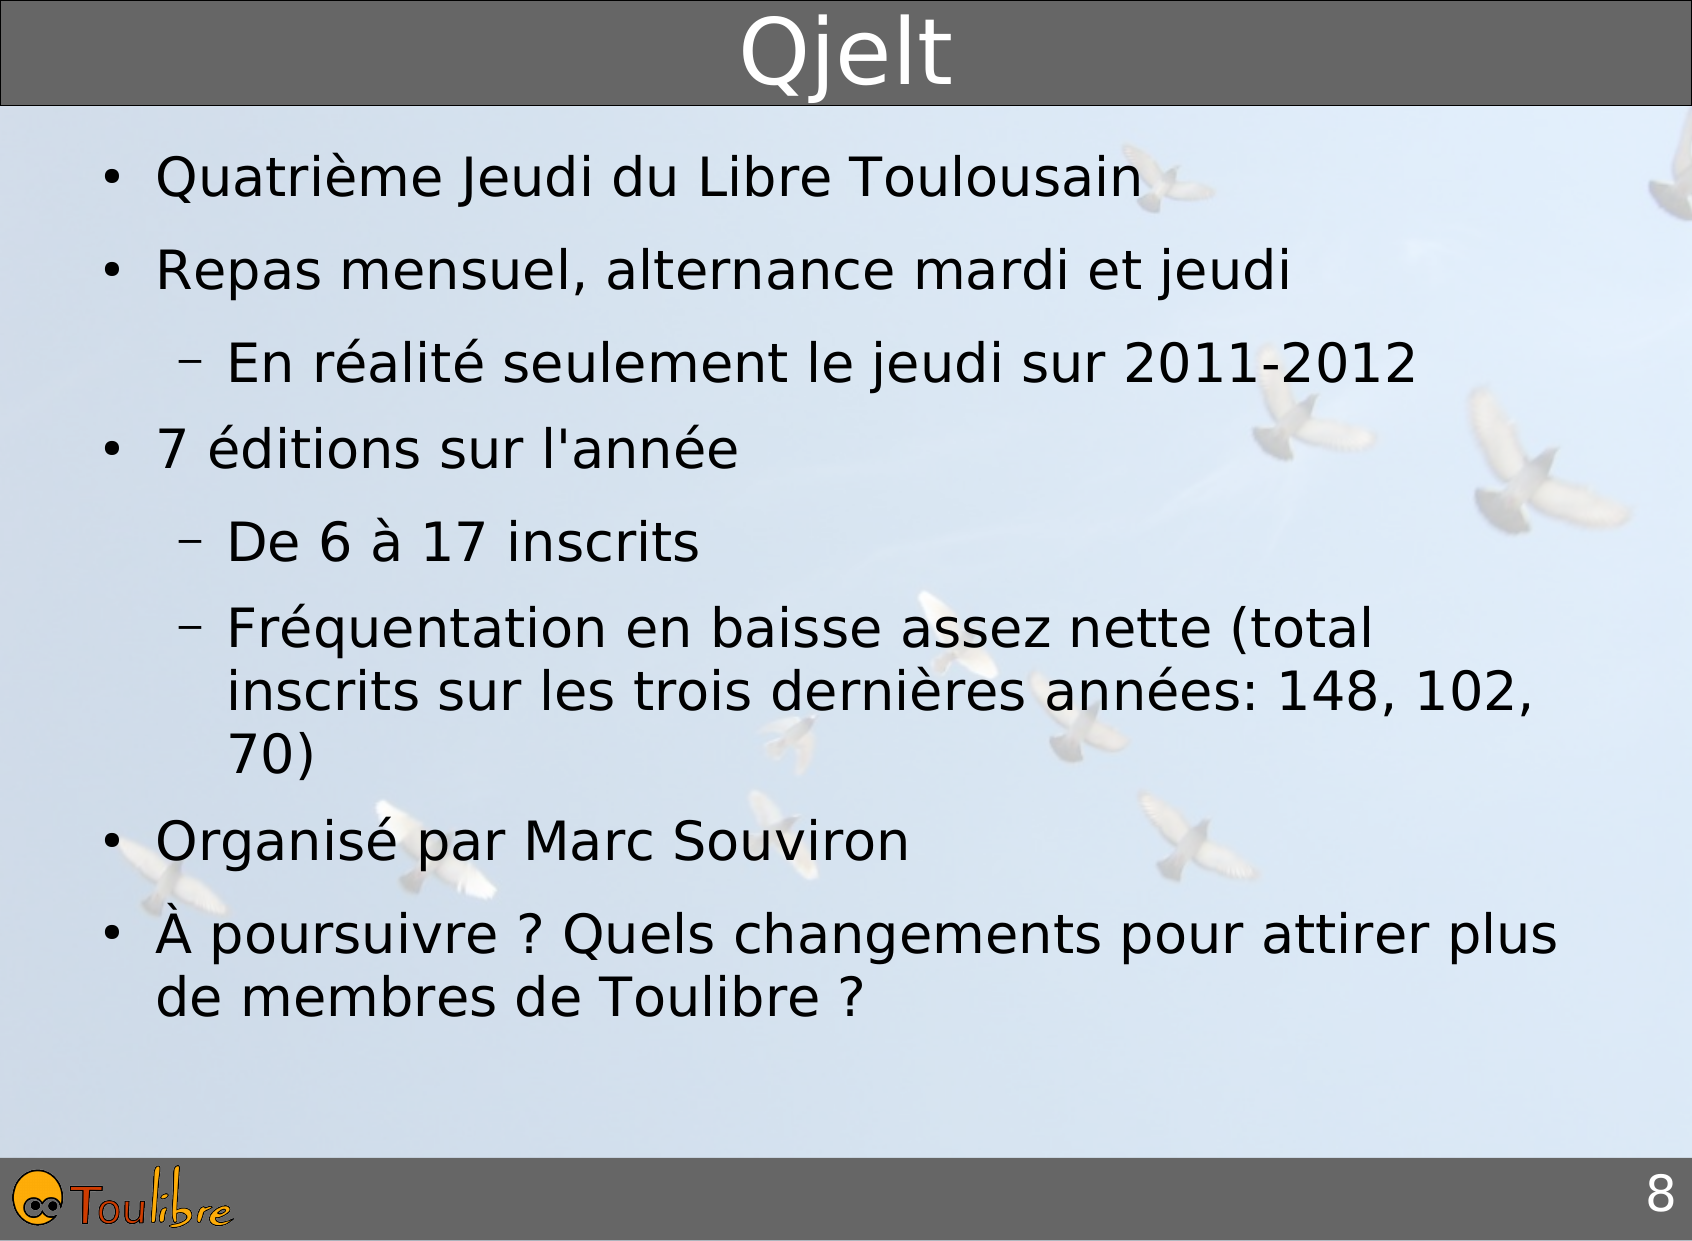

# Qjelt
Quatrième Jeudi du Libre Toulousain
Repas mensuel, alternance mardi et jeudi
En réalité seulement le jeudi sur 2011-2012
7 éditions sur l'année
De 6 à 17 inscrits
Fréquentation en baisse assez nette (total inscrits sur les trois dernières années: 148, 102, 70)
Organisé par Marc Souviron
À poursuivre ? Quels changements pour attirer plus de membres de Toulibre ?